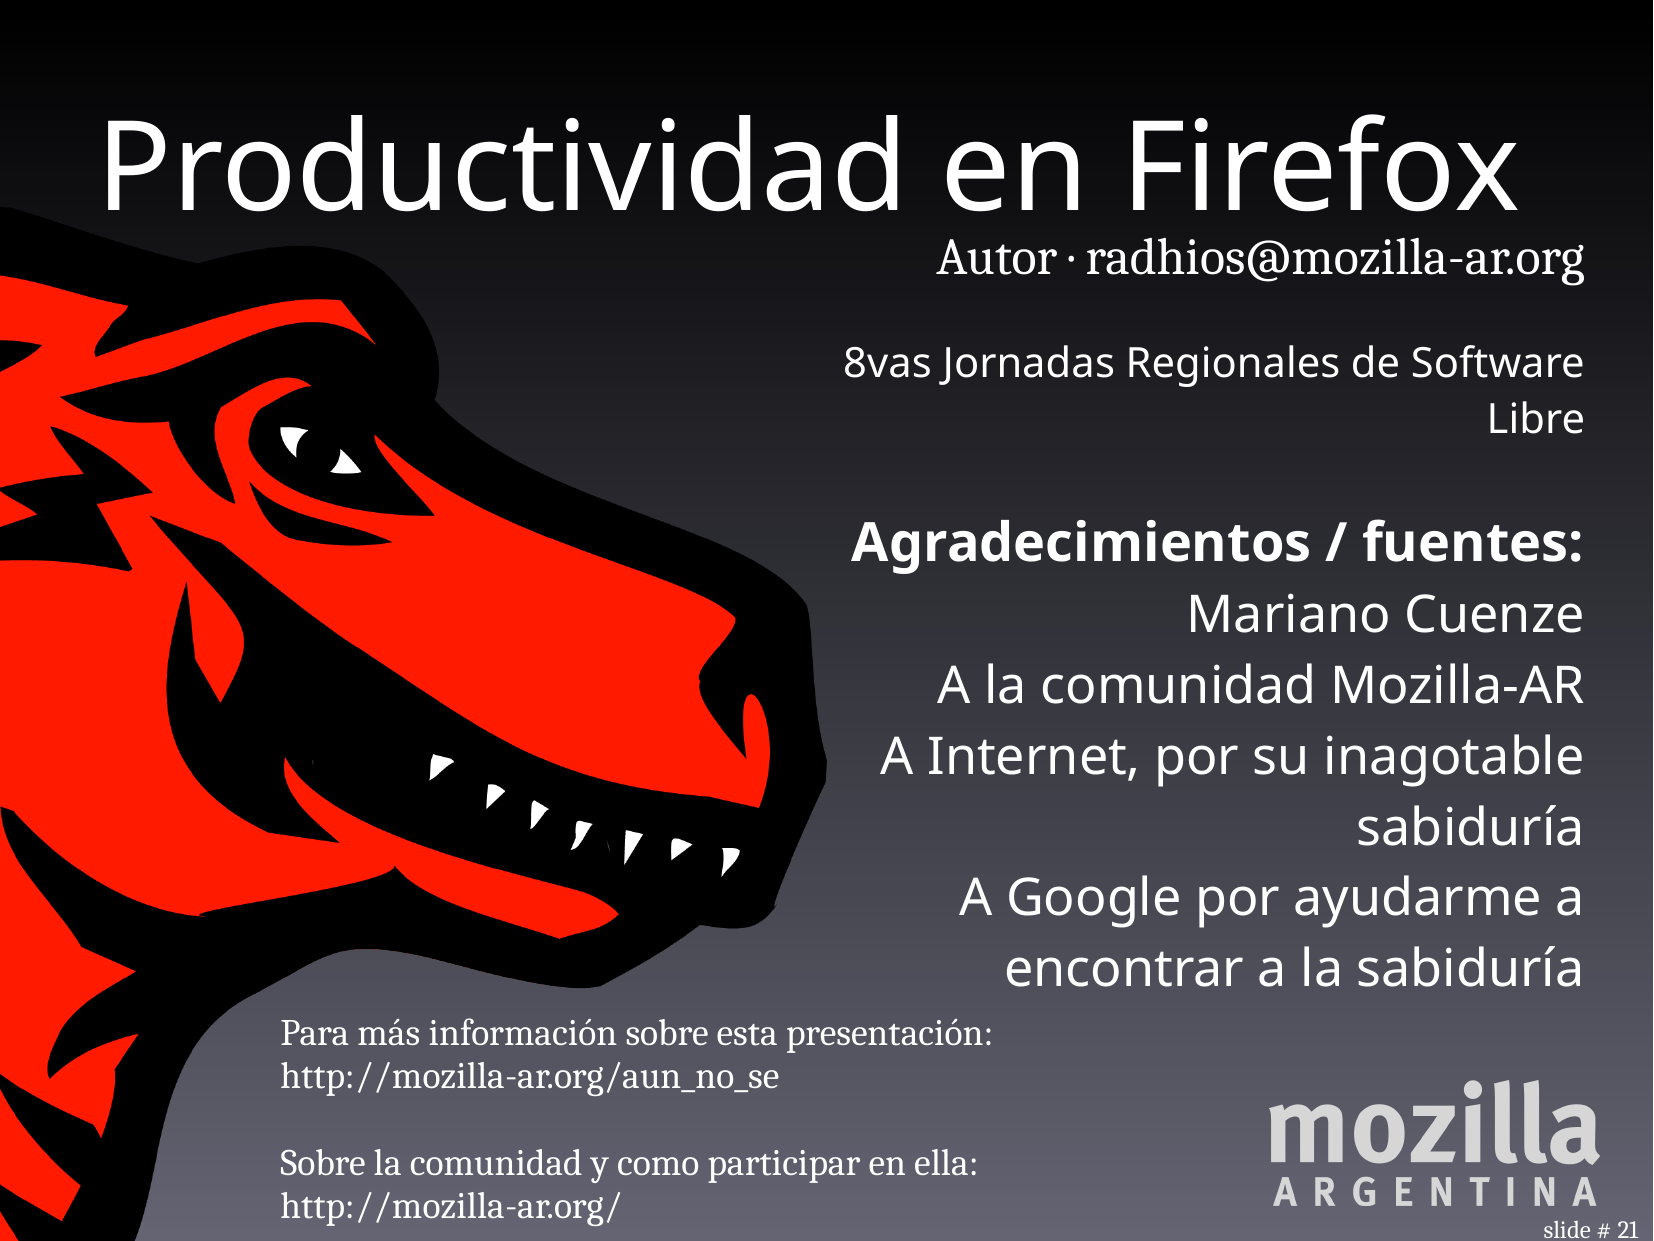

# Productividad en Firefox
Autor · radhios@mozilla-ar.org
8vas Jornadas Regionales de Software Libre
Agradecimientos / fuentes:
Mariano Cuenze
A la comunidad Mozilla-AR
A Internet, por su inagotable sabiduría
A Google por ayudarme a encontrar a la sabiduría
Para más información sobre esta presentación:
http://mozilla-ar.org/aun_no_se
Sobre la comunidad y como participar en ella:
http://mozilla-ar.org/